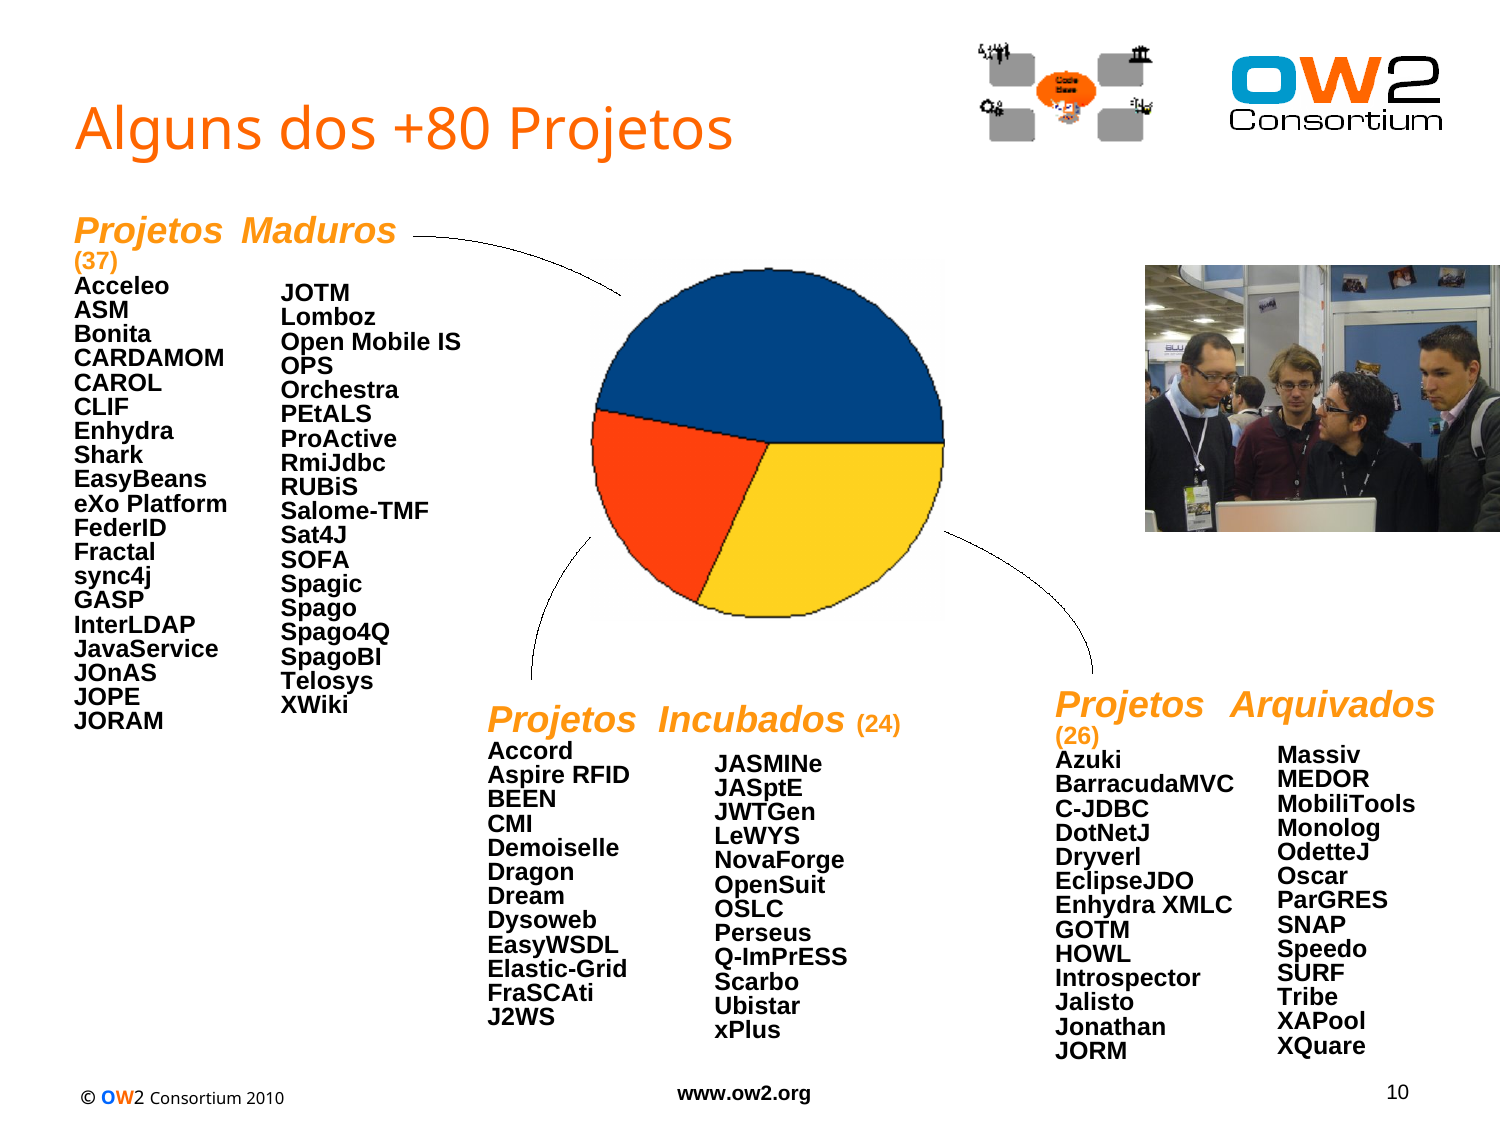

# Alguns dos +80 Projetos
Projetos Maduros (37)
Acceleo
ASM
Bonita
CARDAMOM
CAROL
CLIF
Enhydra
Shark
EasyBeans
eXo Platform
FederID
Fractal
sync4j
GASP
InterLDAP
JavaService
JOnAS
JOPE
JORAM
JOTM
Lomboz
Open Mobile IS
OPS
Orchestra
PEtALS
ProActive
RmiJdbc
RUBiS
Salome-TMF
Sat4J
SOFA
Spagic
Spago
Spago4Q
SpagoBI
Telosys
XWiki
Projetos Arquivados
(26)
Azuki
BarracudaMVC
C-JDBC
DotNetJ
Dryverl
EclipseJDO
Enhydra XMLC
GOTM
HOWL
Introspector
Jalisto
Jonathan
JORM
Massiv
MEDOR
MobiliTools
Monolog
OdetteJ
Oscar
ParGRES
SNAP
Speedo
SURF
Tribe
XAPool
XQuare
Projetos Incubados (24)
Accord
Aspire RFID
BEEN
CMI
Demoiselle
Dragon
Dream
Dysoweb
EasyWSDL
Elastic-Grid
FraSCAti
J2WS
JASMINe
JASptE
JWTGen
LeWYS
NovaForge
OpenSuit
OSLC
Perseus
Q-ImPrESS
Scarbo
Ubistar
xPlus
10